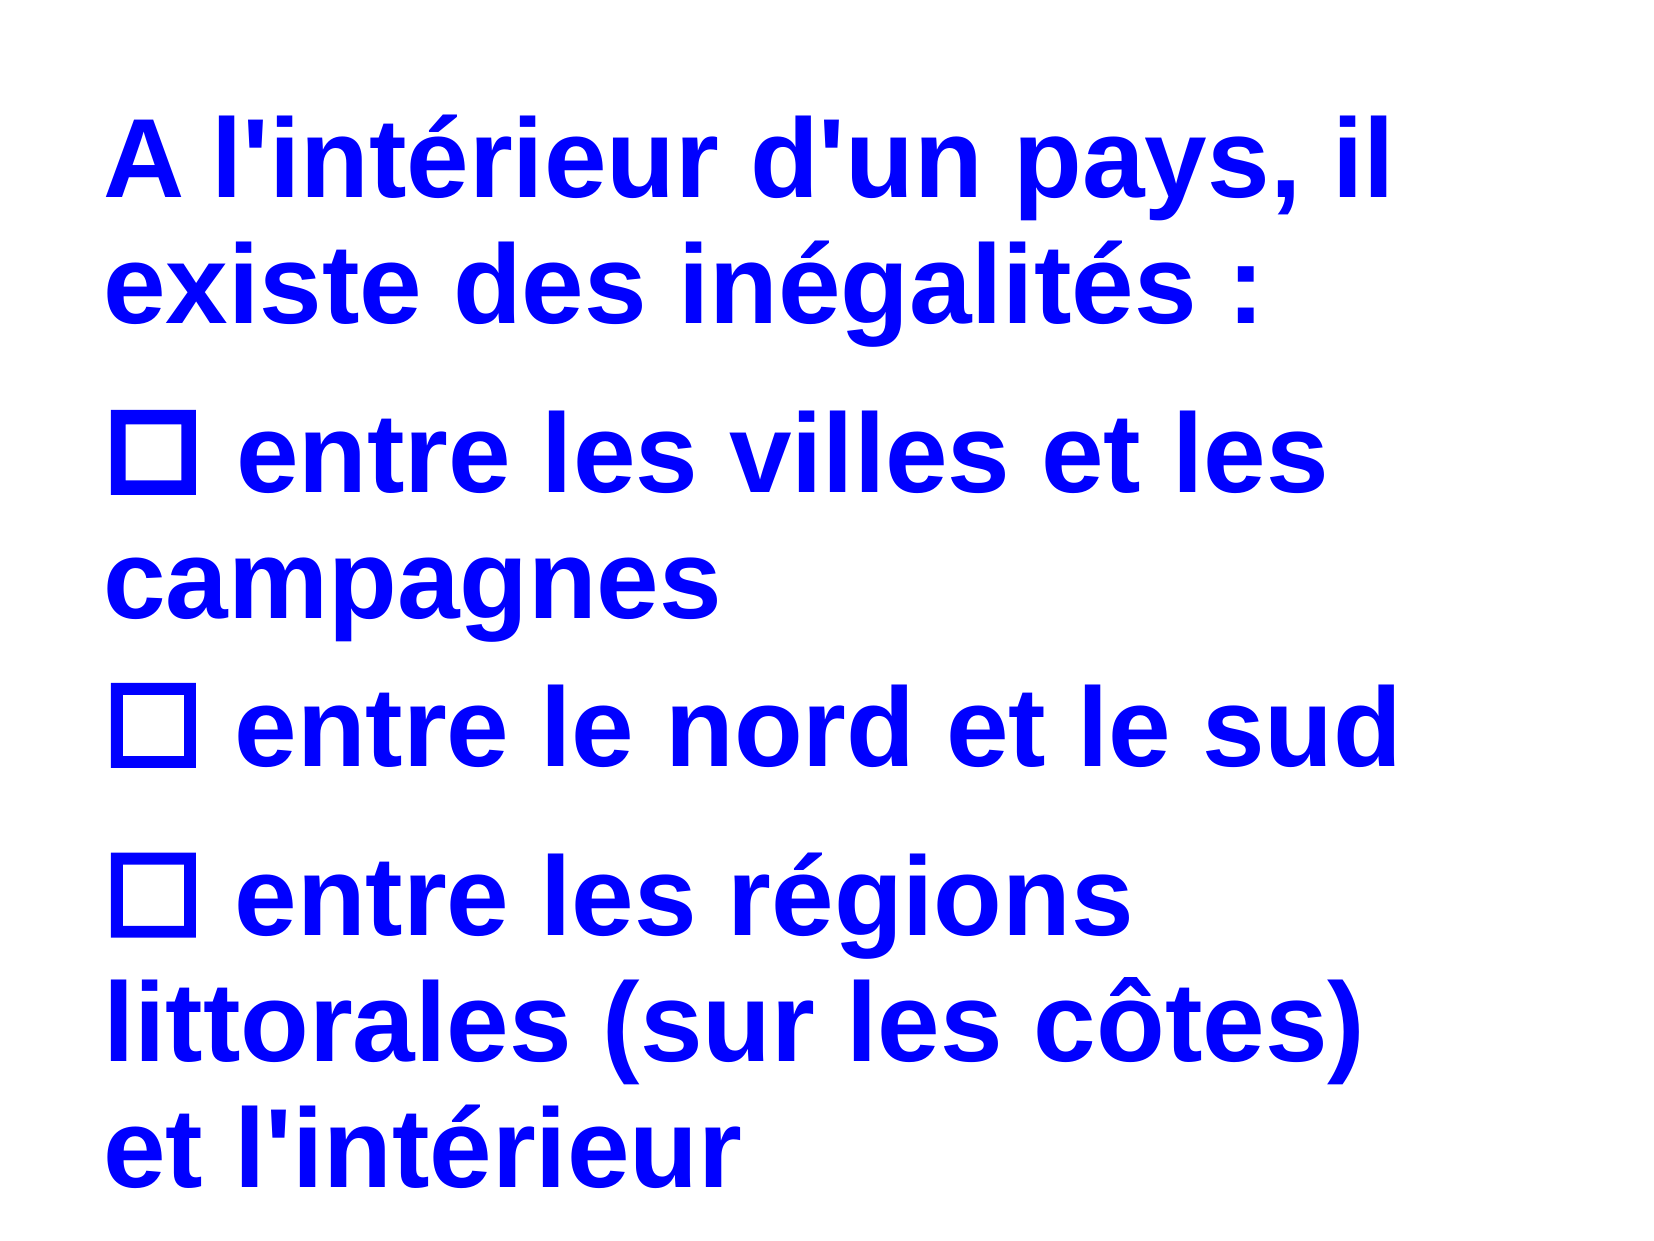

A l'intérieur d'un pays, il existe des inégalités :
 entre les villes et les campagnes
 entre le nord et le sud
 entre les régions littorales (sur les côtes) et l'intérieur